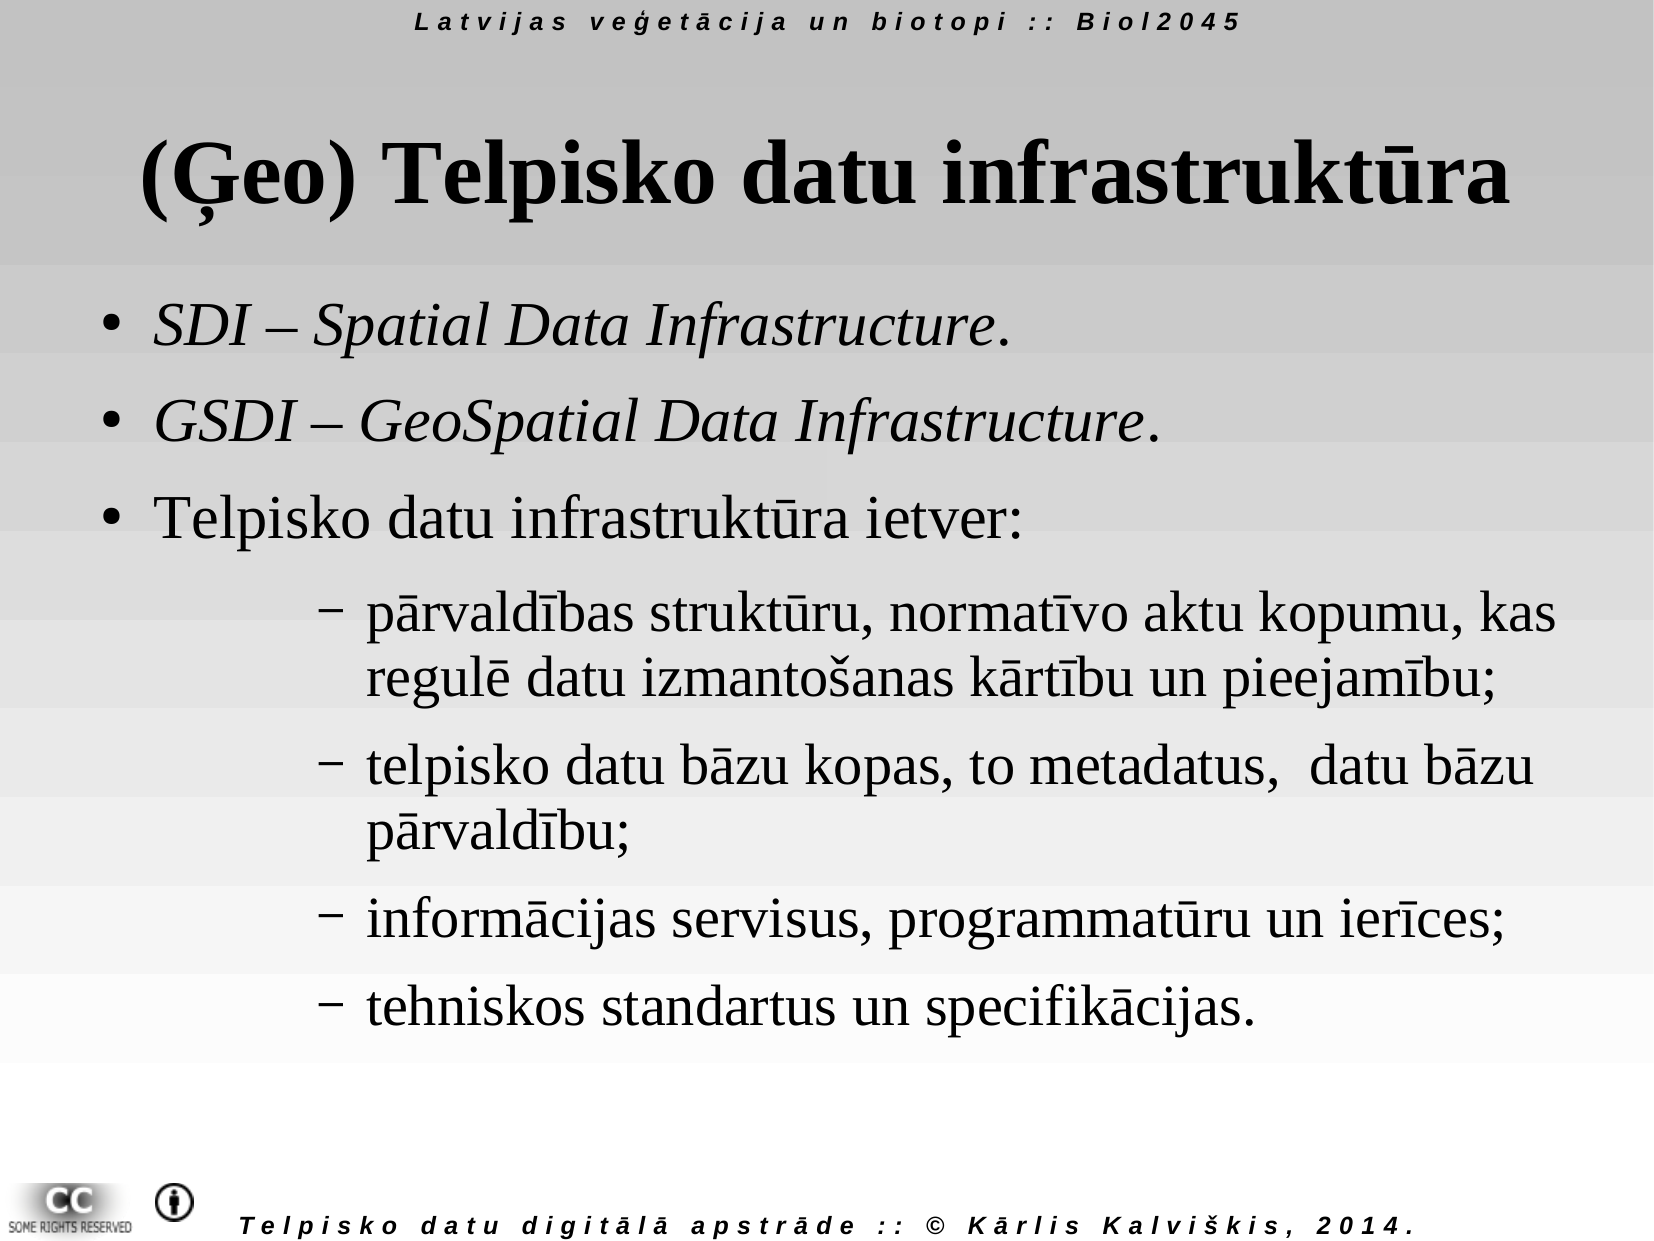

# (Ģeo) Telpisko datu infrastruktūra
SDI – Spatial Data Infrastructure.
GSDI – GeoSpatial Data Infrastructure.
Telpisko datu infrastruktūra ietver:
pārvaldības struktūru, normatīvo aktu kopumu, kas regulē datu izmantošanas kārtību un pieejamību;
telpisko datu bāzu kopas, to metadatus, datu bāzu pārvaldību;
informācijas servisus, programmatūru un ierīces;
tehniskos standartus un specifikācijas.